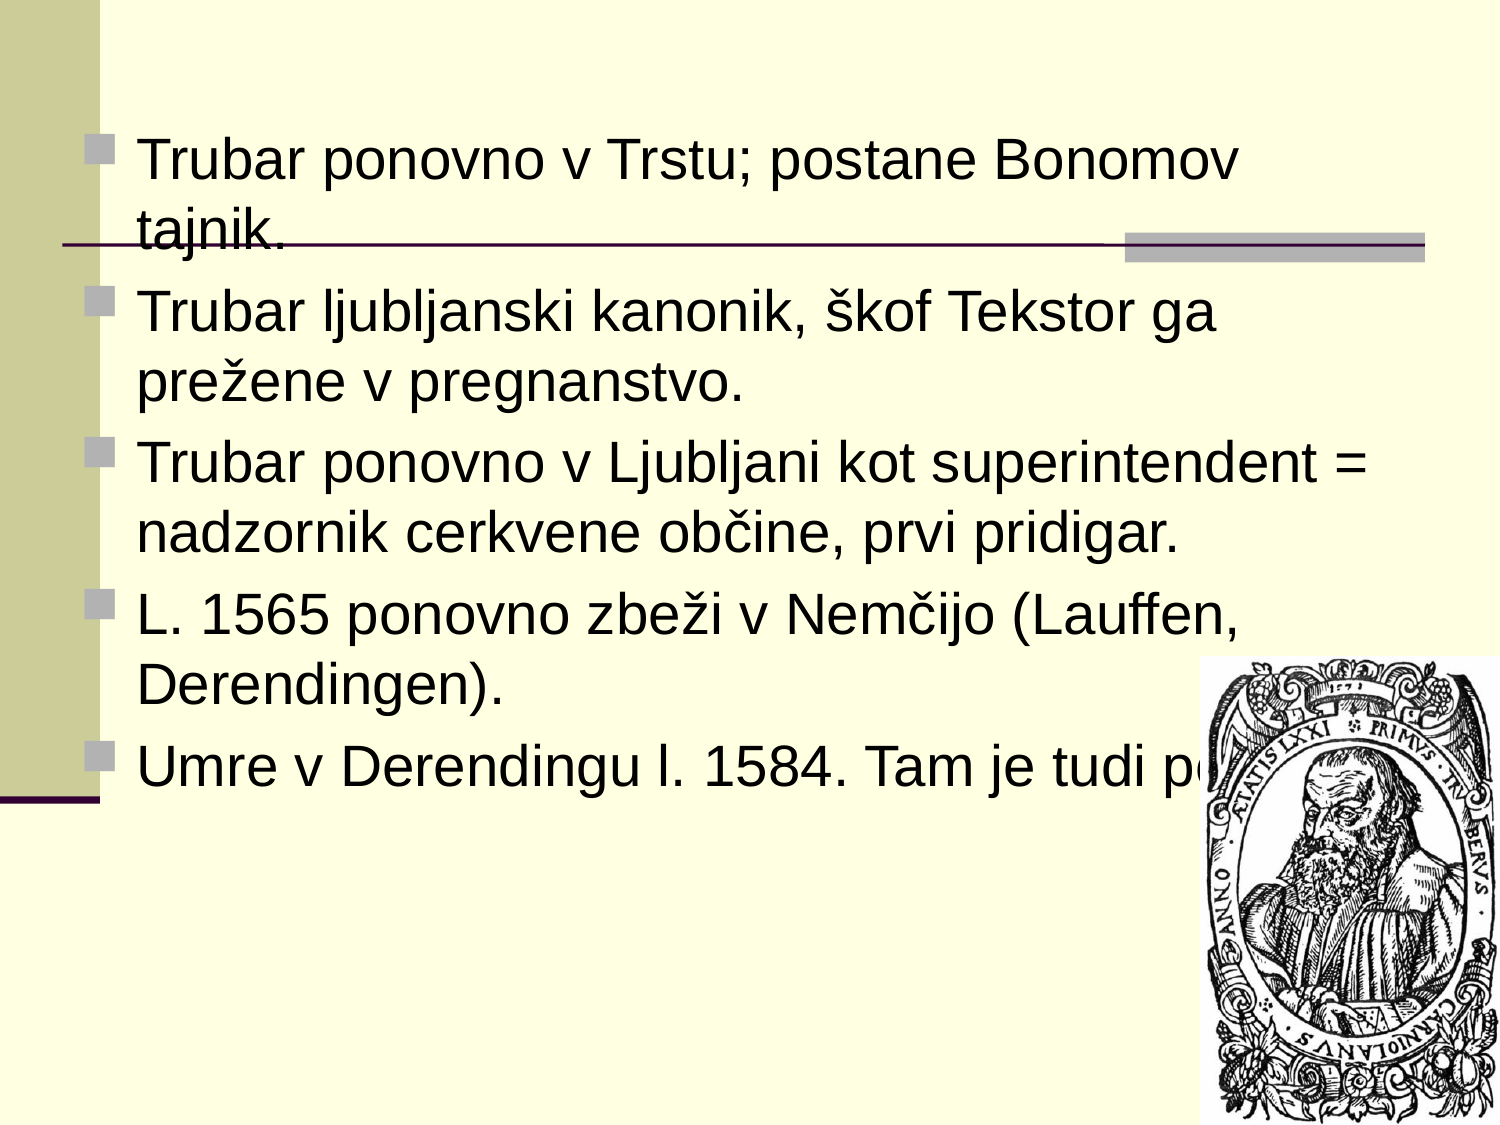

# Trubar ponovno v Trstu; postane Bonomov tajnik.
Trubar ljubljanski kanonik, škof Tekstor ga prežene v pregnanstvo.
Trubar ponovno v Ljubljani kot superintendent = nadzornik cerkvene občine, prvi pridigar.
L. 1565 ponovno zbeži v Nemčijo (Lauffen, Derendingen).
Umre v Derendingu l. 1584. Tam je tudi pokopan.